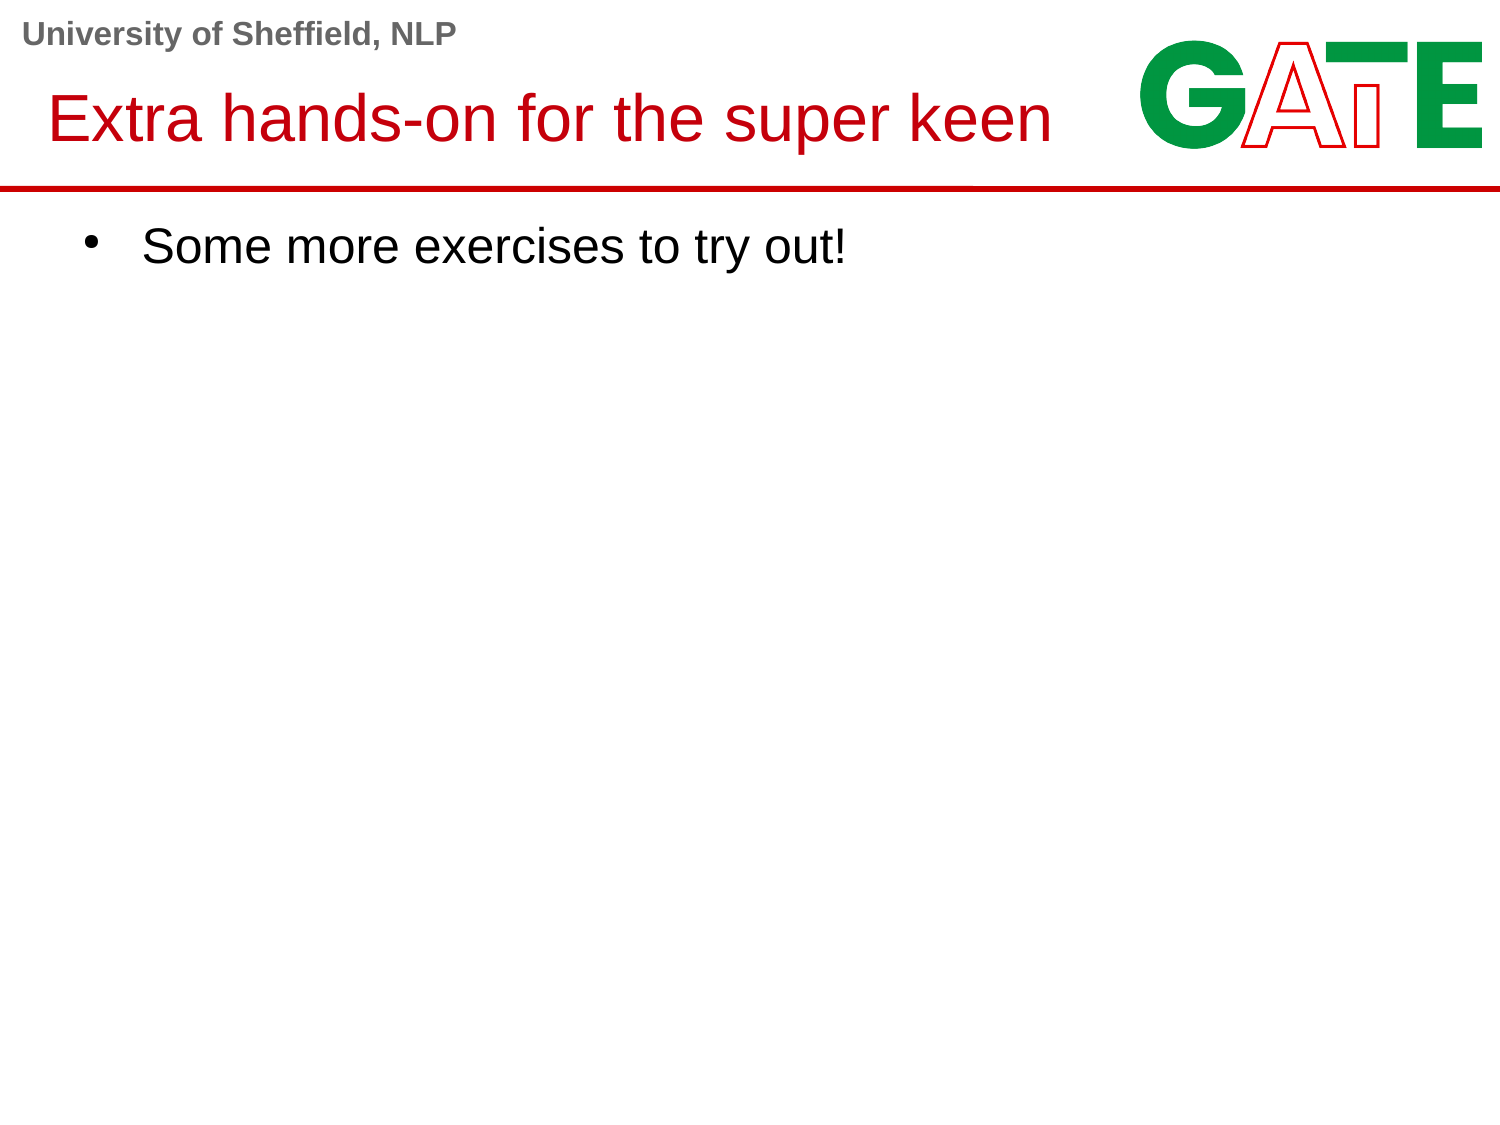

# Extra hands-on for the super keen
Some more exercises to try out!